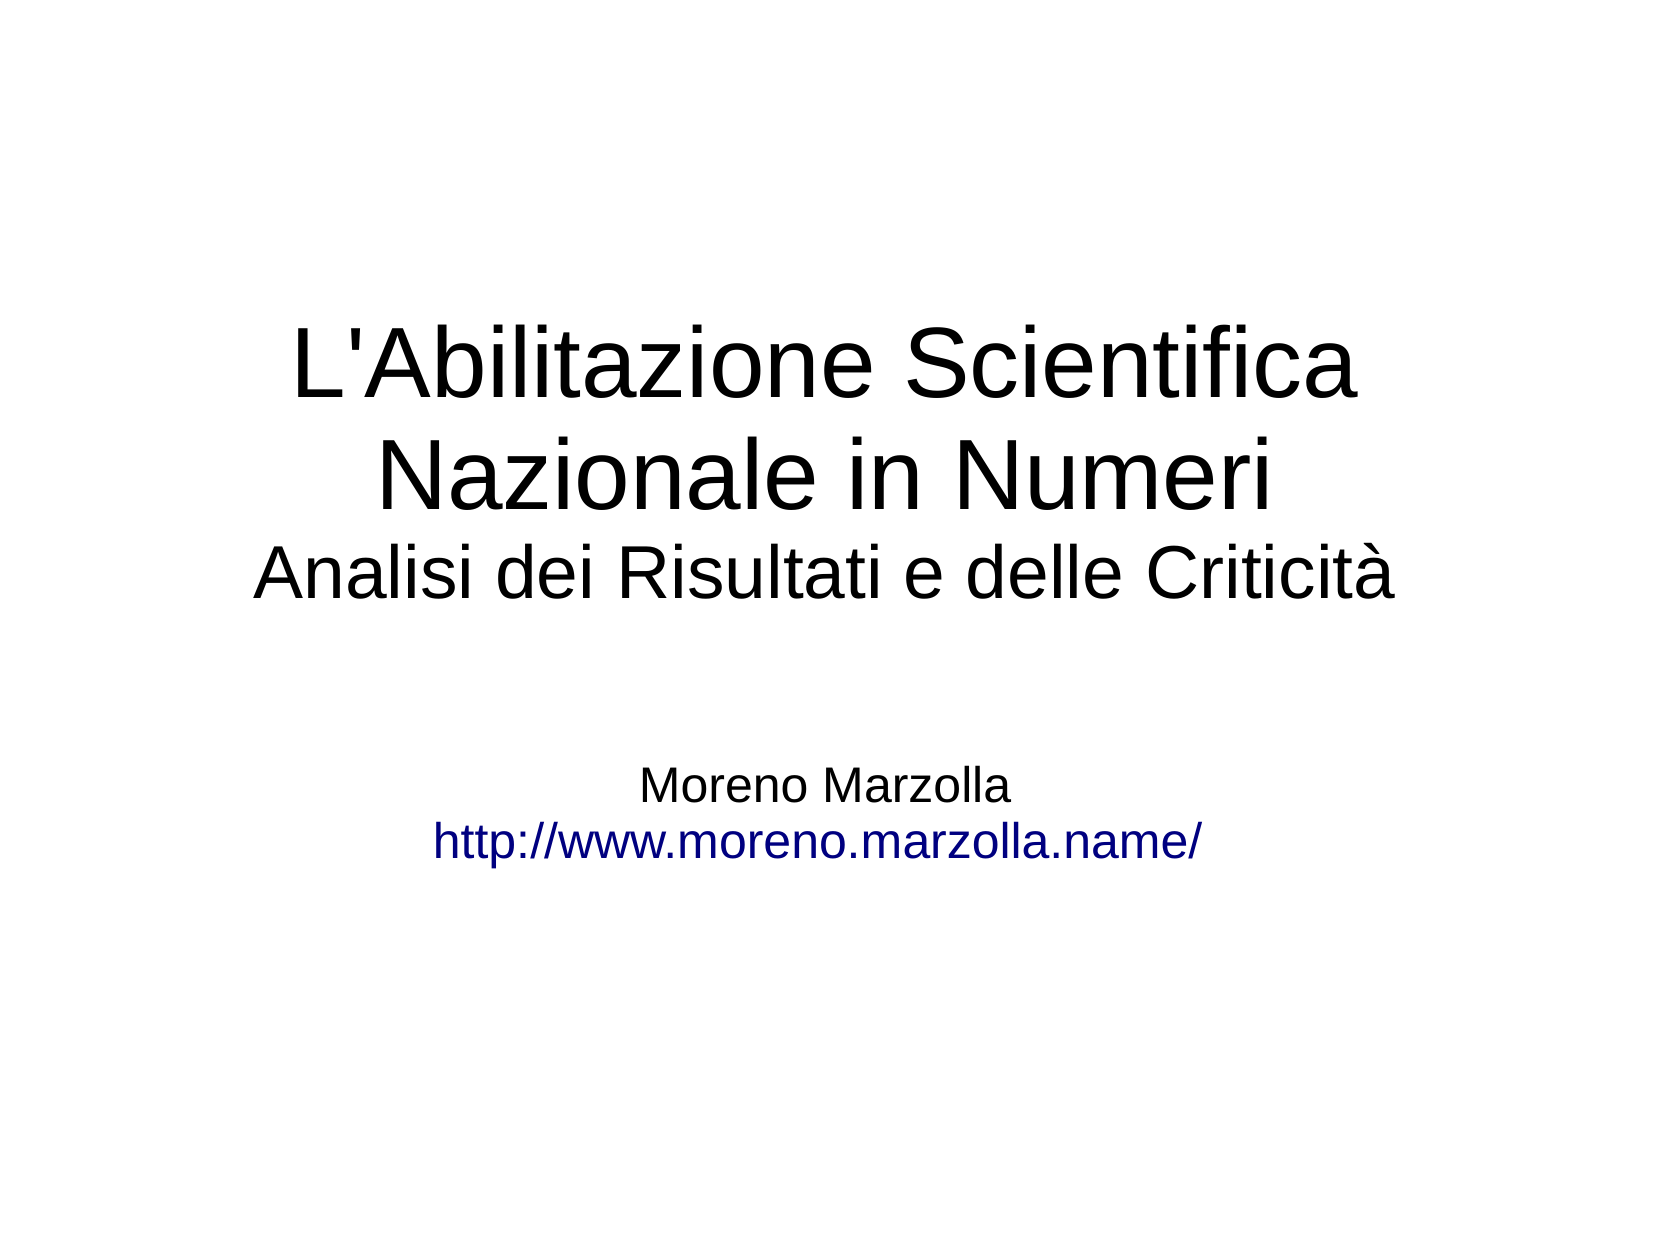

L'Abilitazione Scientifica Nazionale in Numeri
Analisi dei Risultati e delle Criticità
Moreno Marzolla
http://www.moreno.marzolla.name/